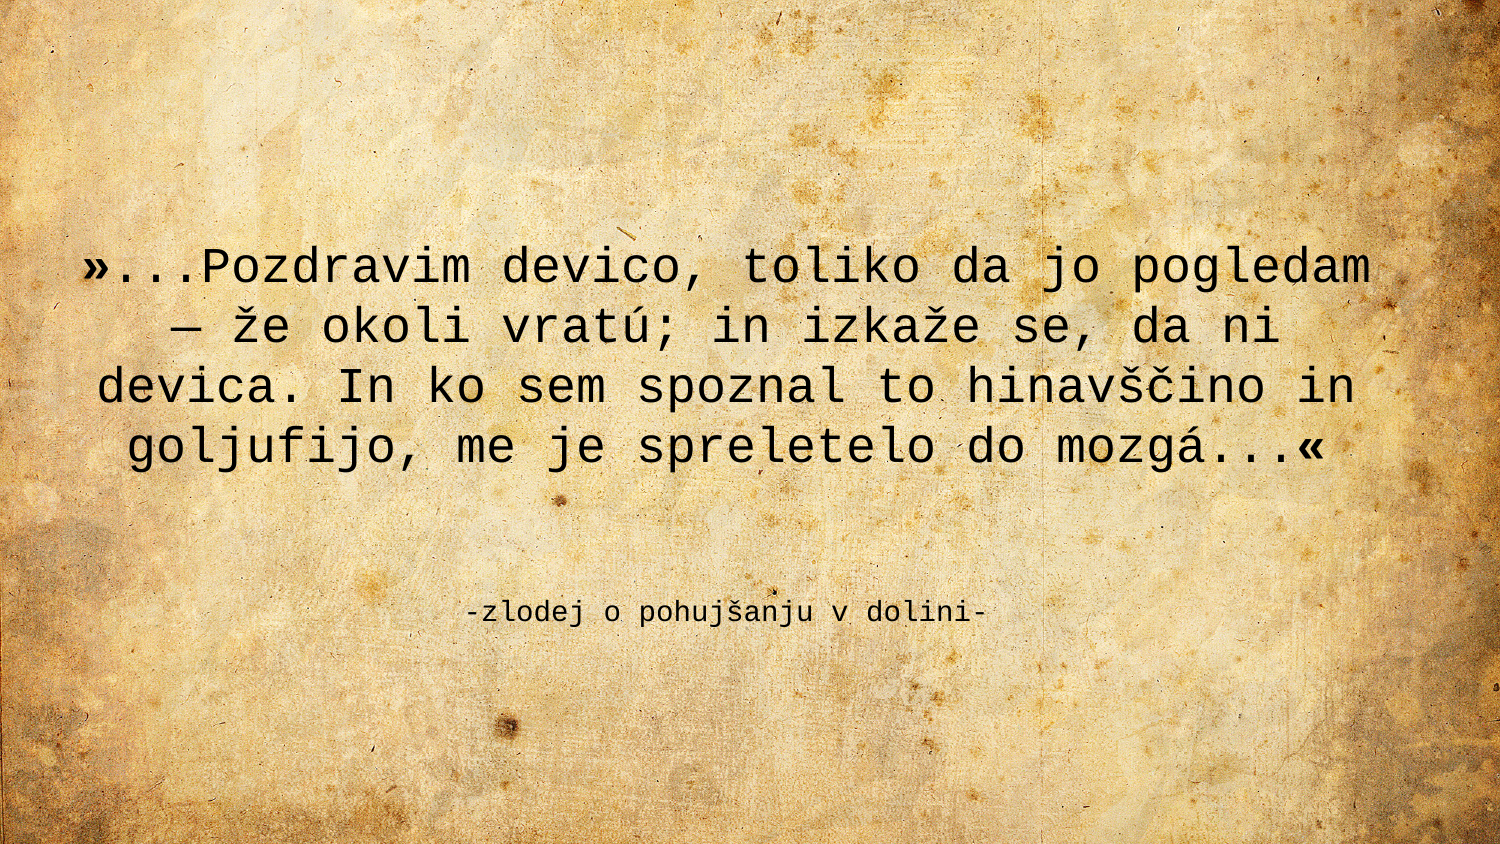

# »...Pozdravim devico, toliko da jo pogledam — že okoli vratú; in izkaže se, da ni devica. In ko sem spoznal to hinavščino in goljufijo, me je spreletelo do mozgá...« -zlodej o pohujšanju v dolini-